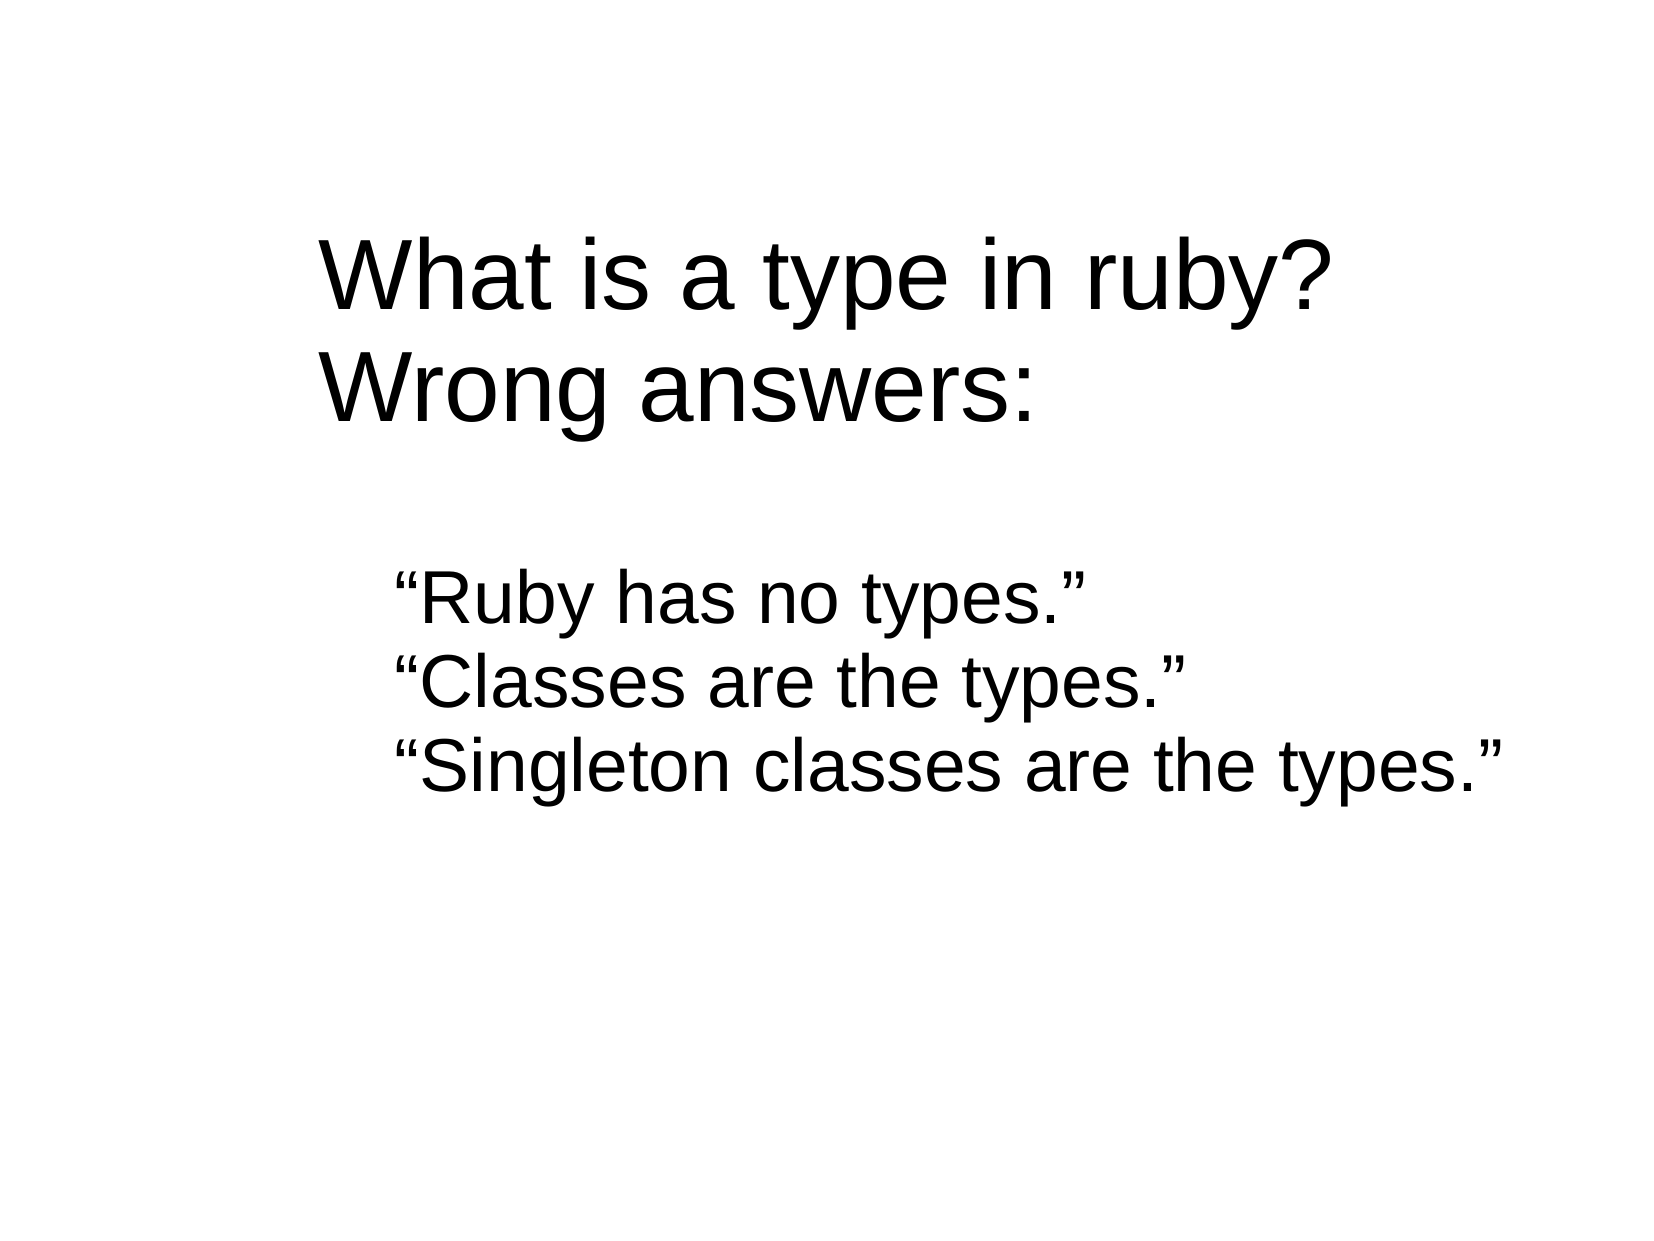

What is a type in ruby?
Wrong answers:
“Ruby has no types.”
“Classes are the types.”
“Singleton classes are the types.”